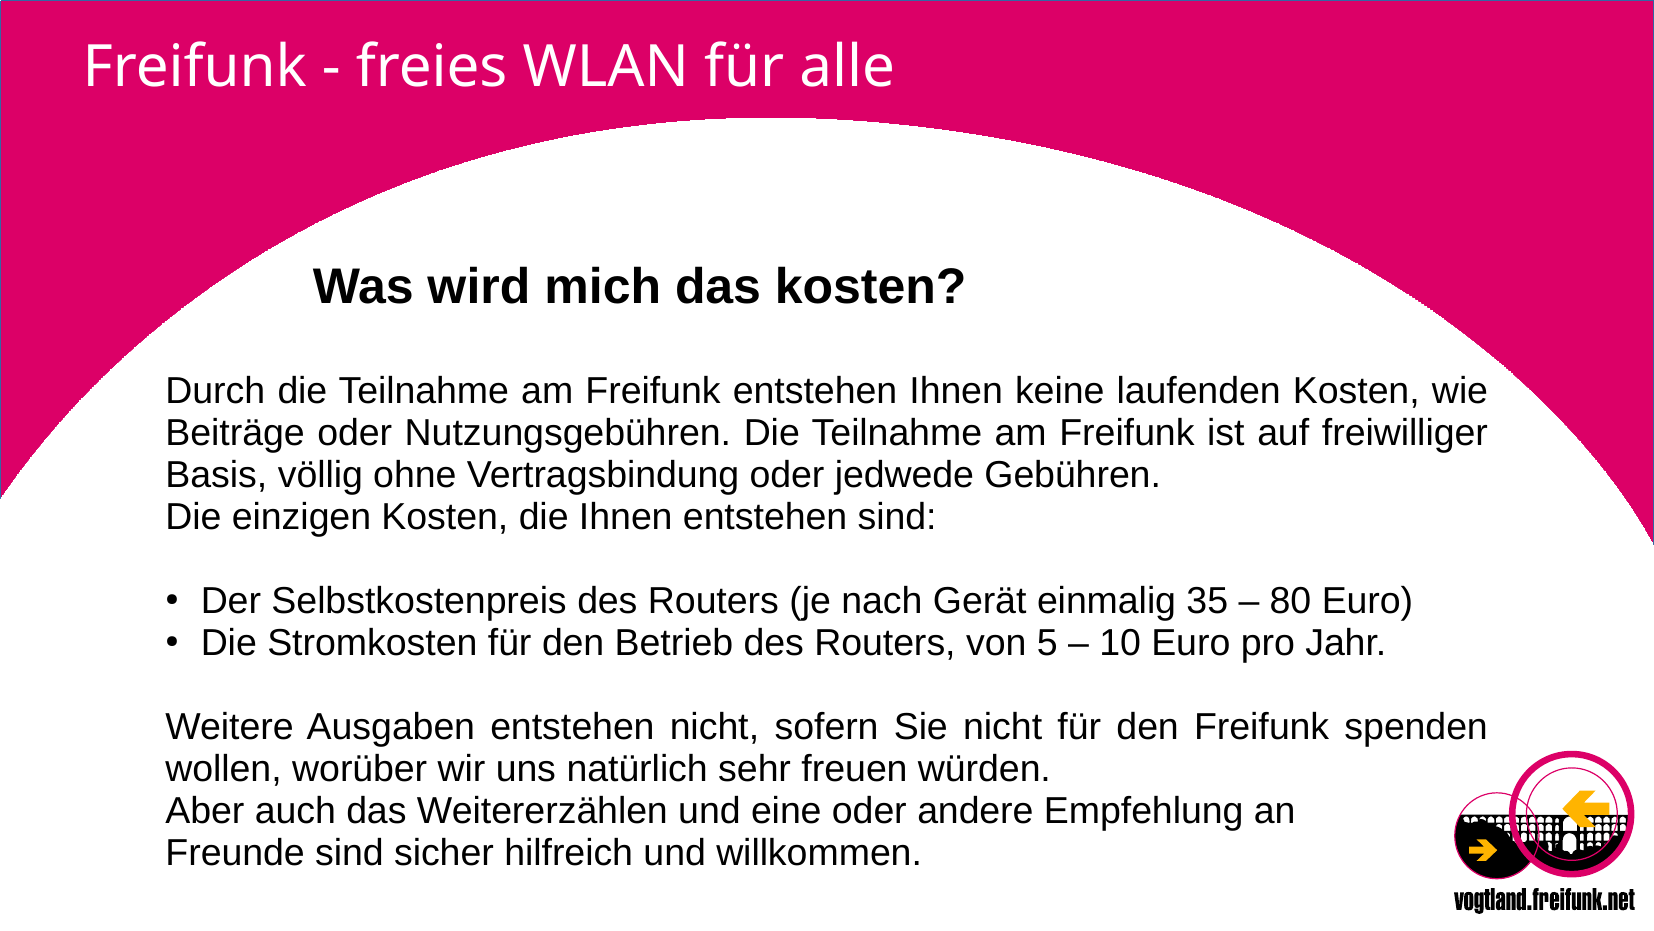

# Freifunk - freies WLAN für alle
		Was wird mich das kosten?
Durch die Teilnahme am Freifunk entstehen Ihnen keine laufenden Kosten, wie Beiträge oder Nutzungsgebühren. Die Teilnahme am Freifunk ist auf freiwilliger Basis, völlig ohne Vertragsbindung oder jedwede Gebühren.
Die einzigen Kosten, die Ihnen entstehen sind:
Der Selbstkostenpreis des Routers (je nach Gerät einmalig 35 – 80 Euro)
Die Stromkosten für den Betrieb des Routers, von 5 – 10 Euro pro Jahr.
Weitere Ausgaben entstehen nicht, sofern Sie nicht für den Freifunk spenden wollen, worüber wir uns natürlich sehr freuen würden.
Aber auch das Weitererzählen und eine oder andere Empfehlung an
Freunde sind sicher hilfreich und willkommen.